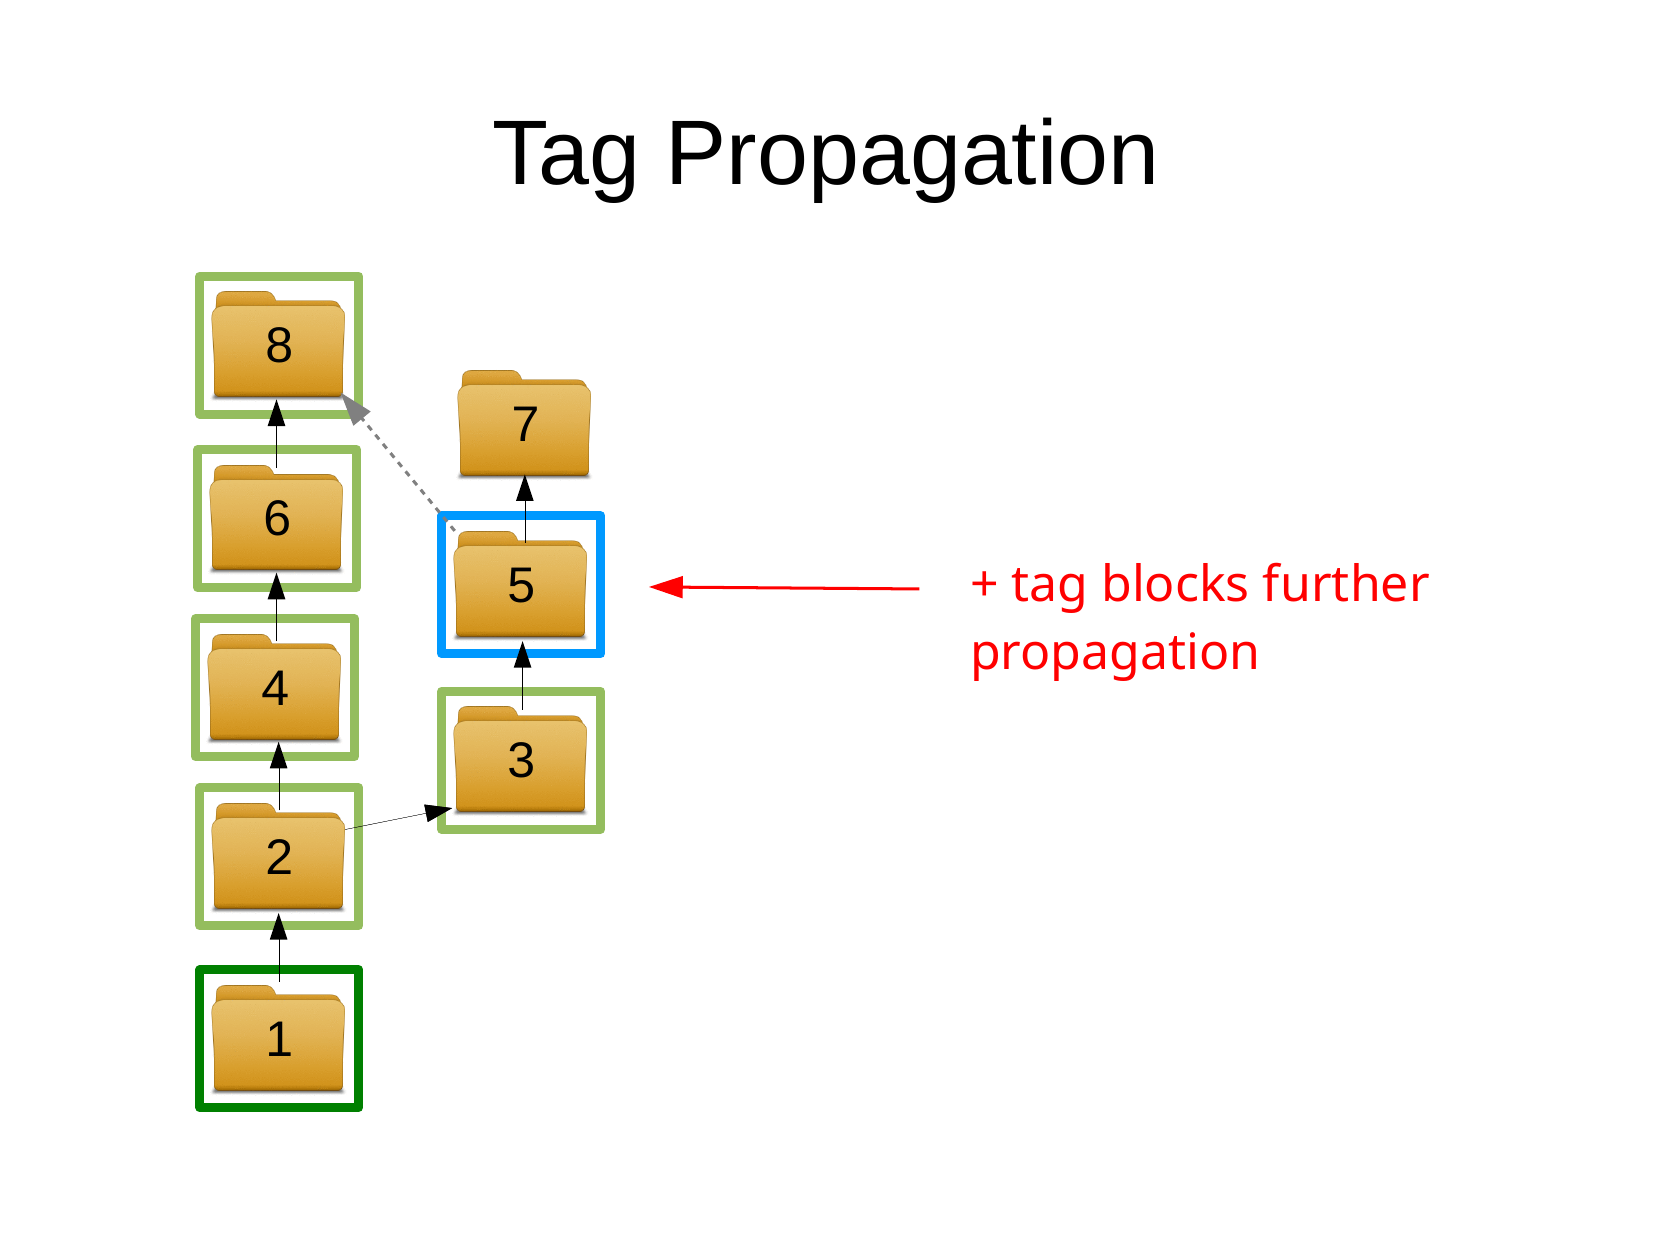

# Tag Propagation
8
7
6
5
+ tag blocks further
propagation
4
3
2
1